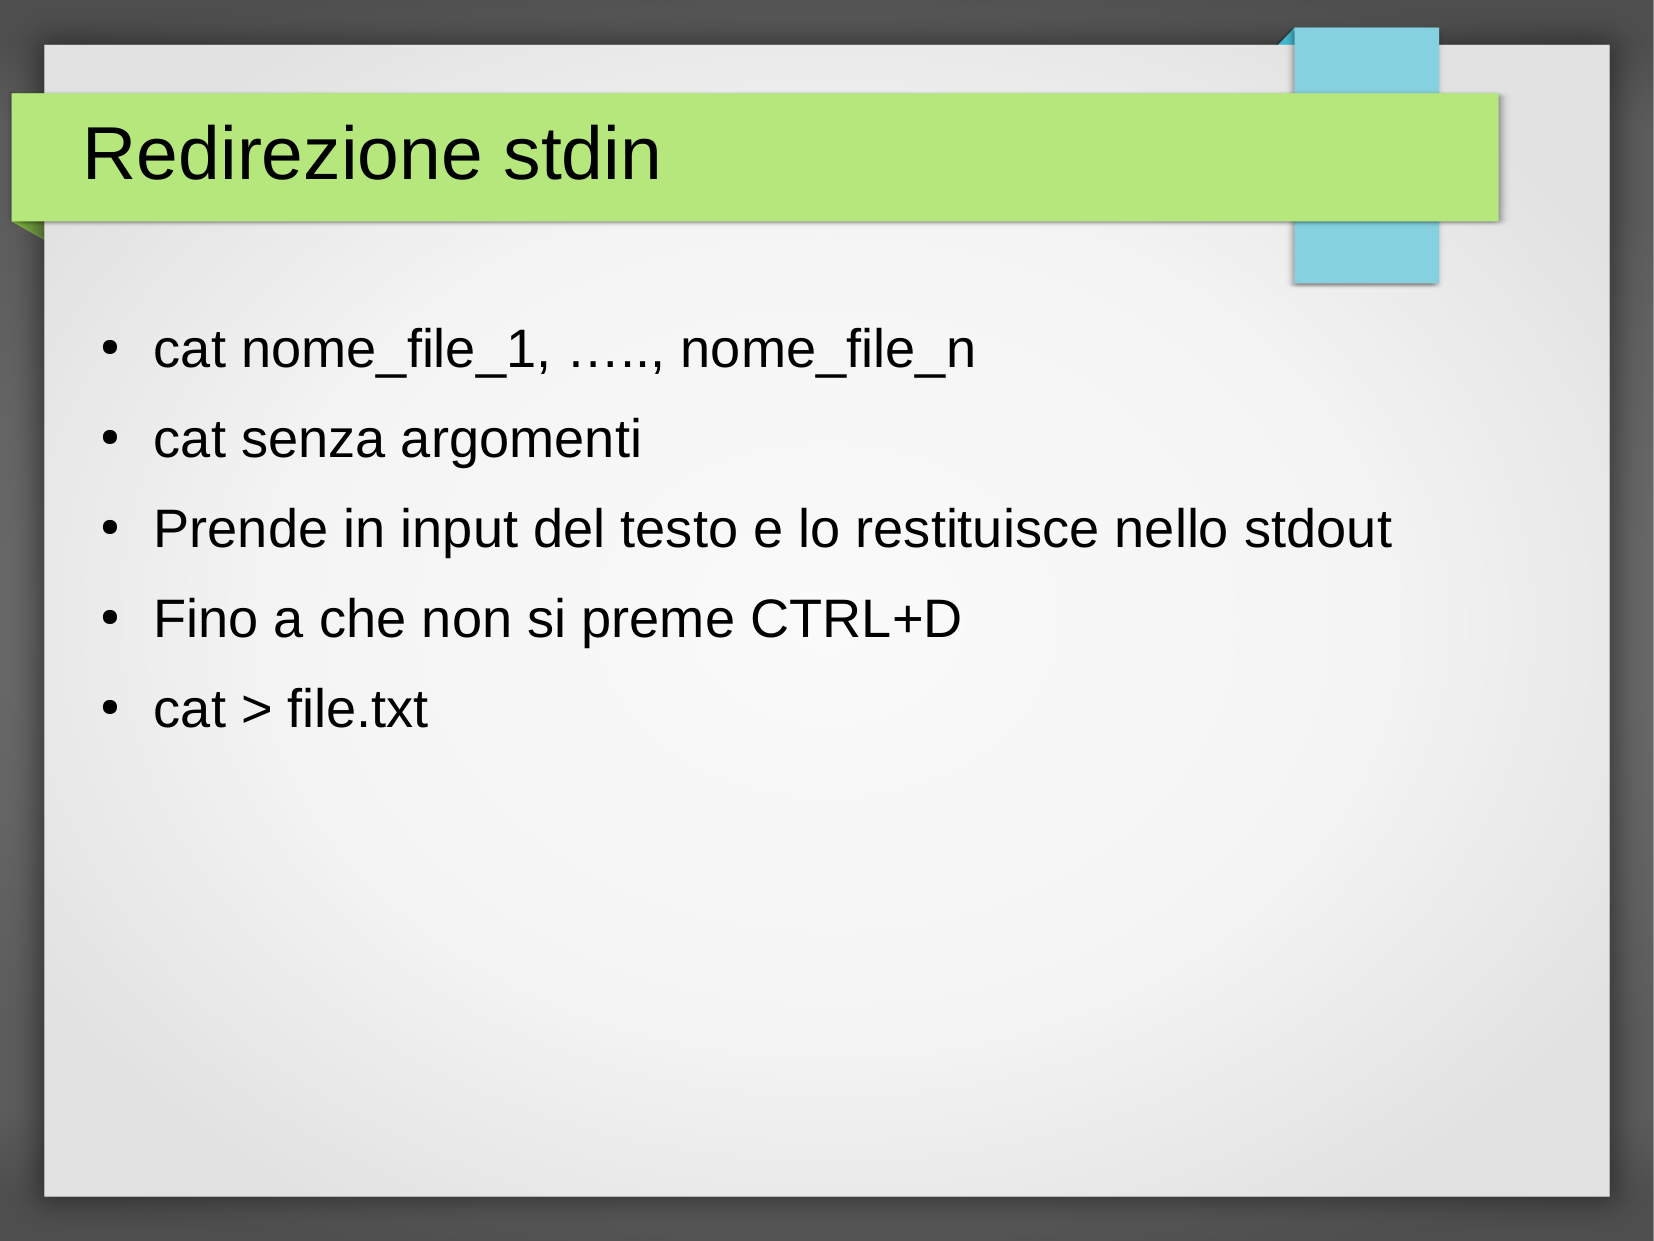

# Redirezione stdin
cat nome_file_1, ….., nome_file_n
cat senza argomenti
Prende in input del testo e lo restituisce nello stdout
Fino a che non si preme CTRL+D
cat > file.txt